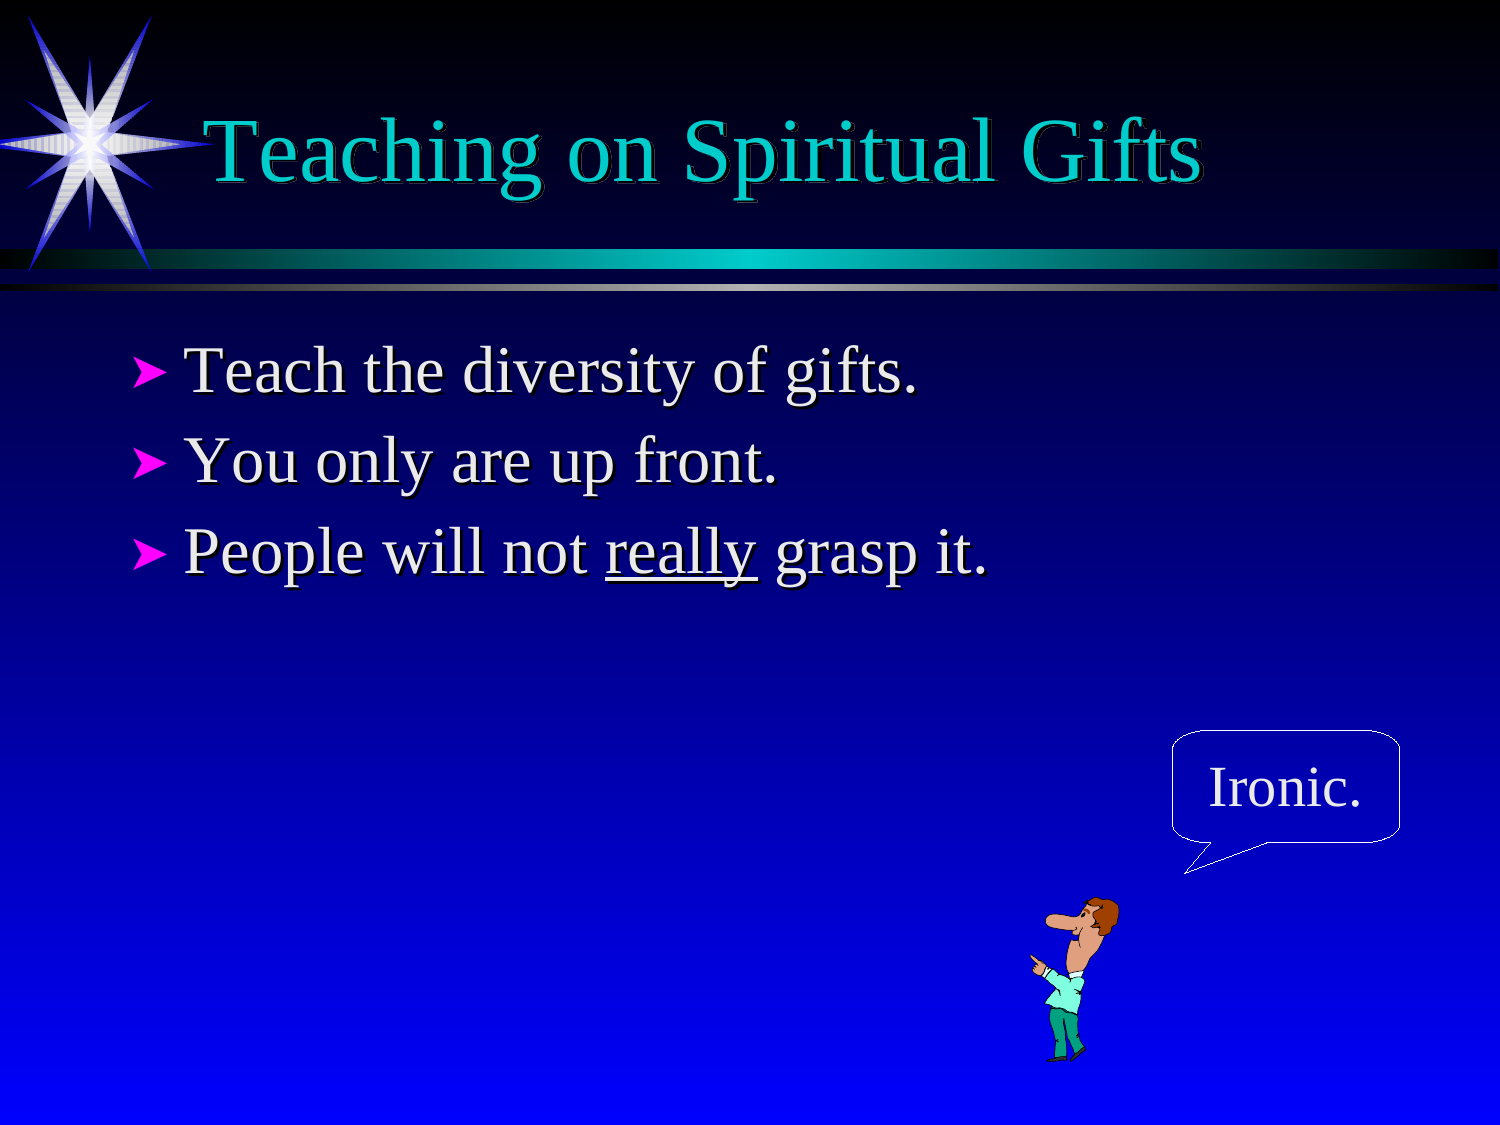

# Teaching on Spiritual Gifts
Teach the diversity of gifts.
You only are up front.
People will not really grasp it.
Ironic.